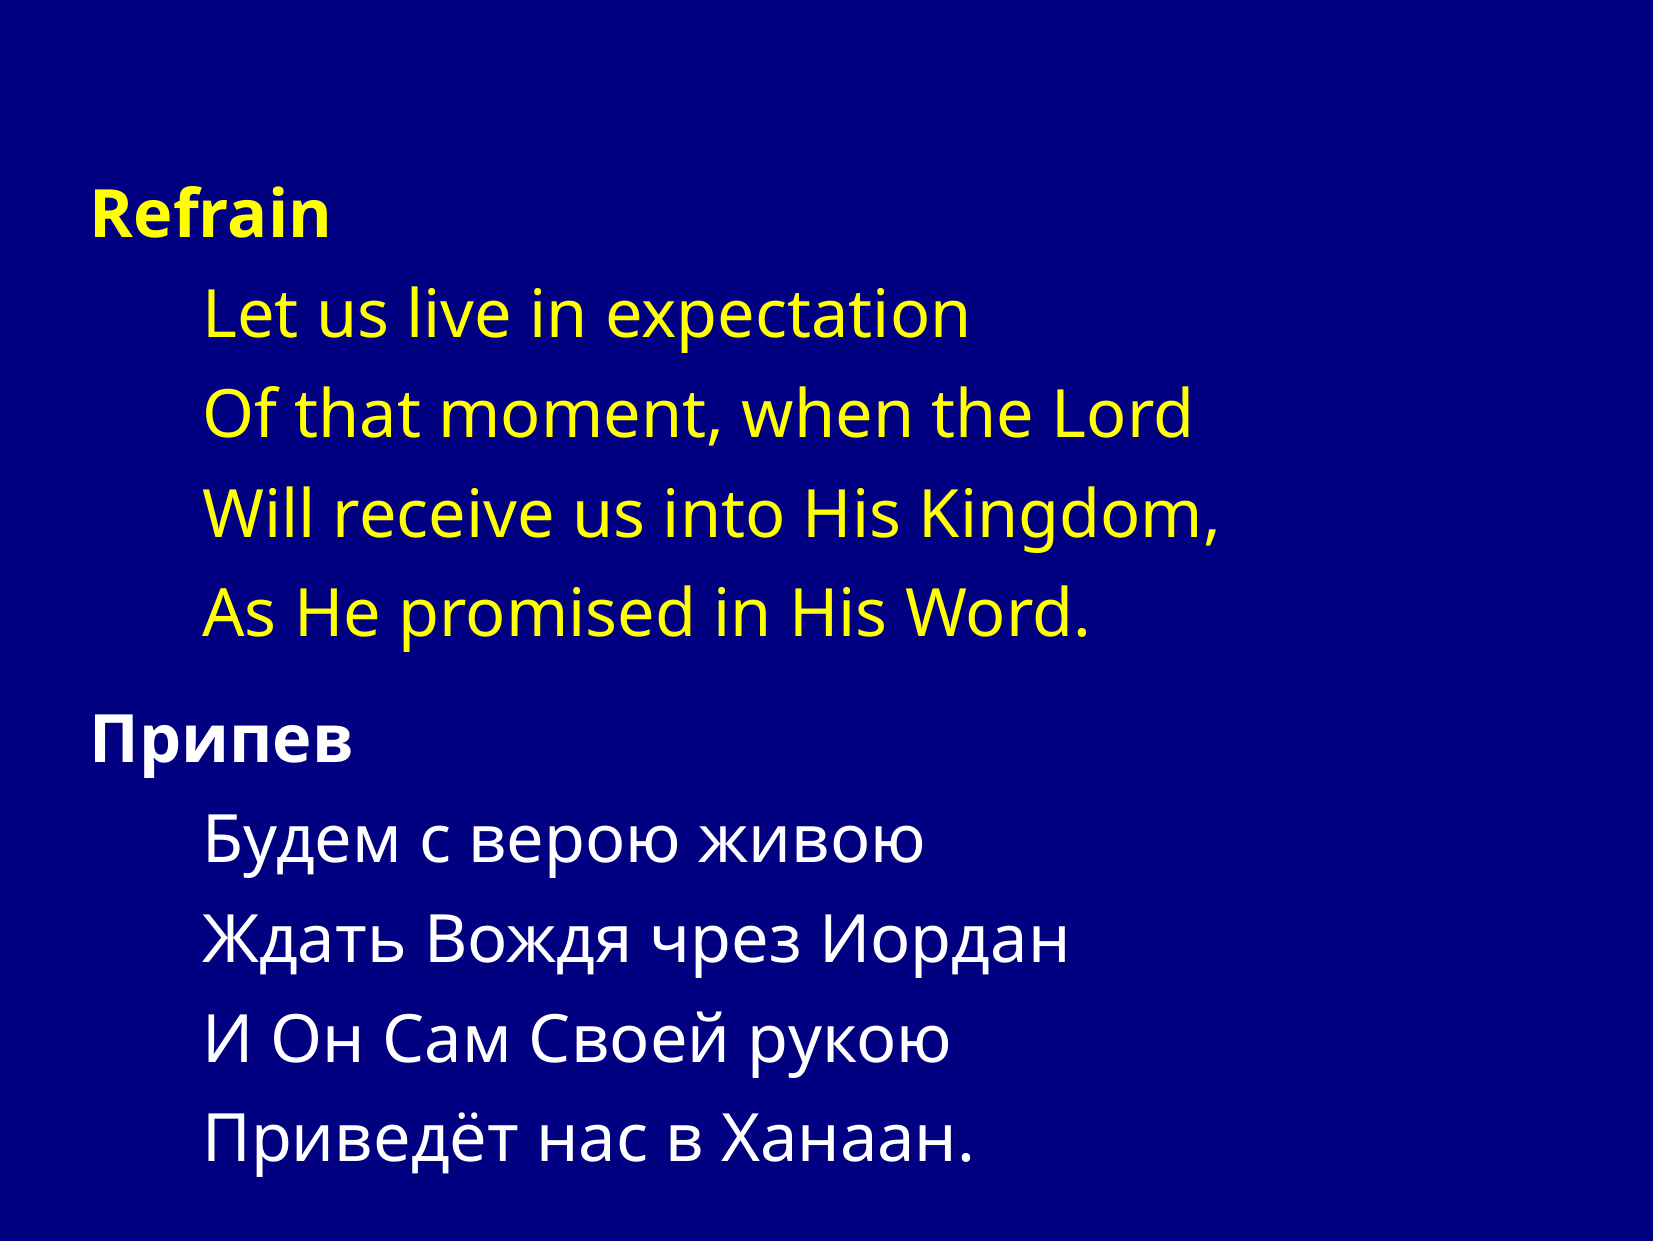

Refrain
	Let us live in expectation
	Of that moment, when the Lord
	Will receive us into His Kingdom,
	As He promised in His Word.
Припев
	Будем с верою живою
	Ждать Вождя чрез Иордан
	И Он Сам Своей рукою
	Приведёт нас в Ханаан.